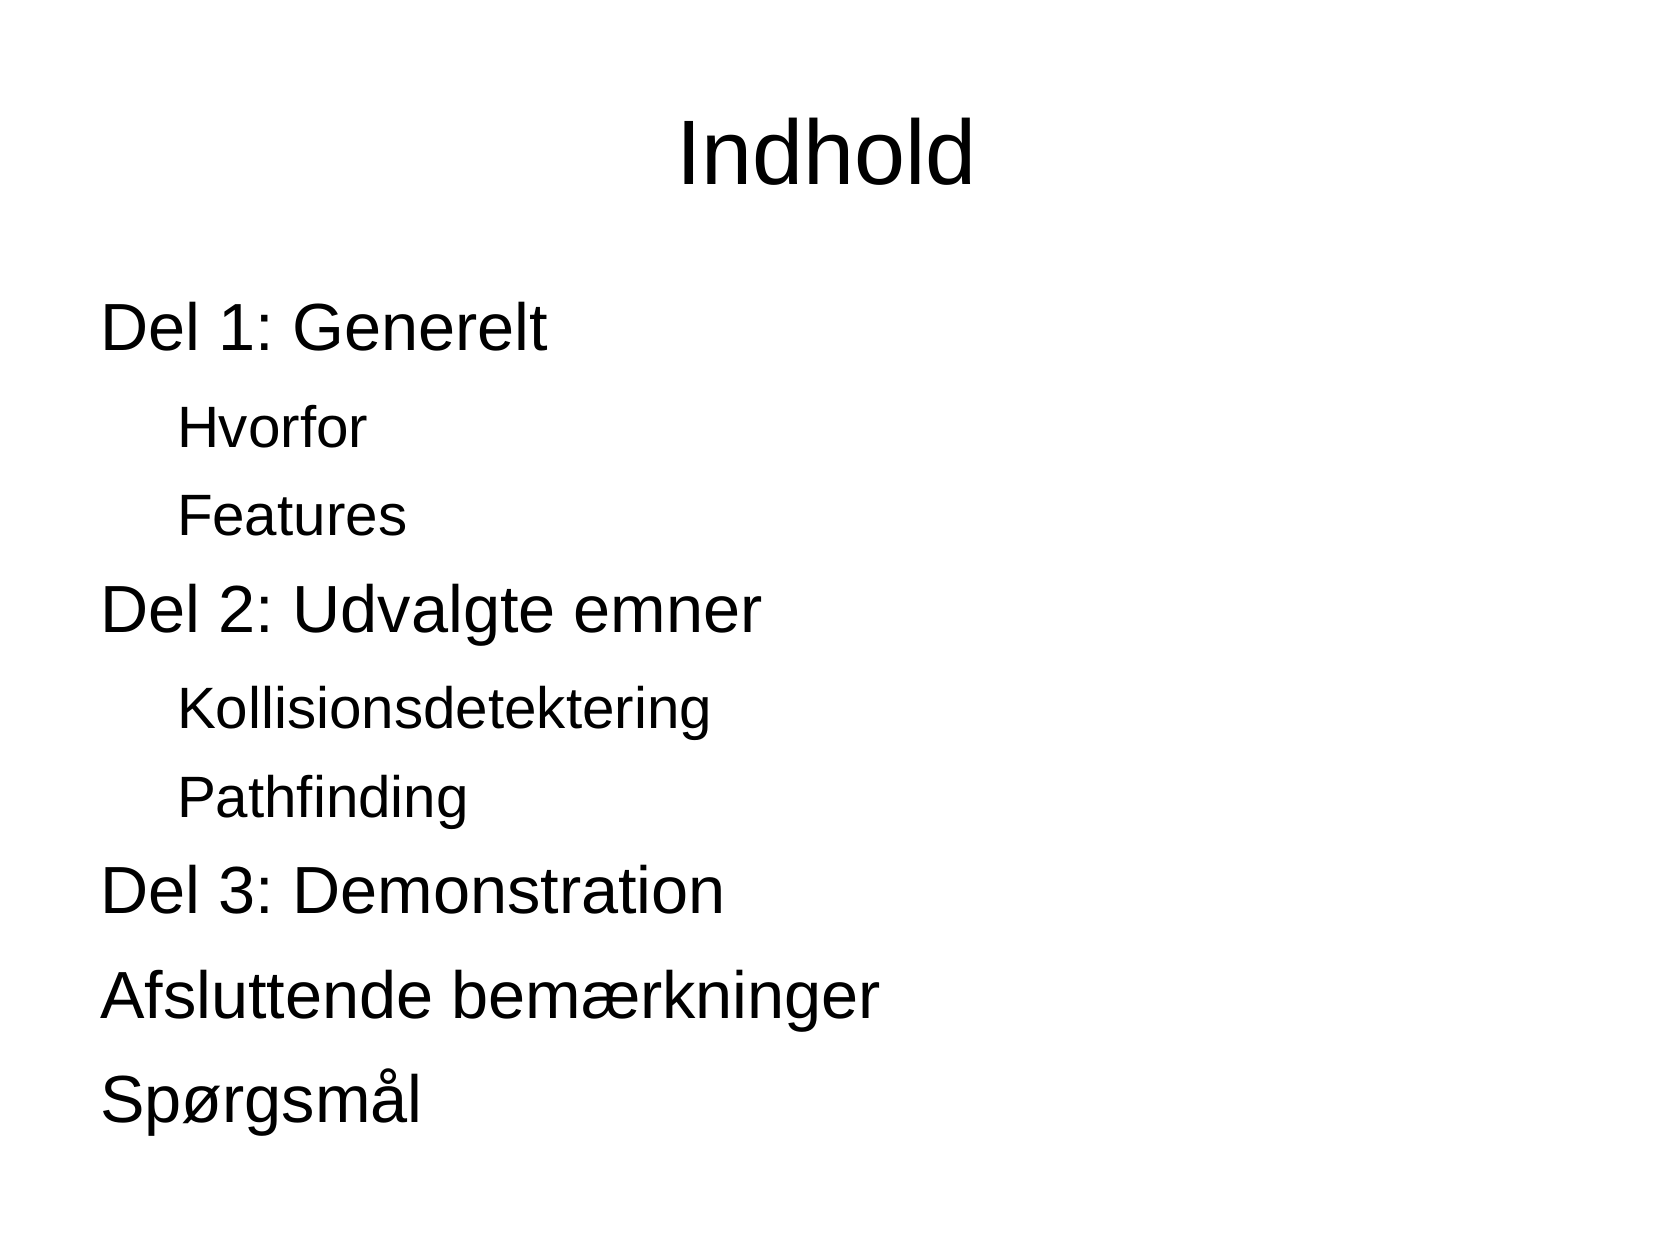

# Indhold
Del 1: Generelt
Hvorfor
Features
Del 2: Udvalgte emner
Kollisionsdetektering
Pathfinding
Del 3: Demonstration
Afsluttende bemærkninger
Spørgsmål